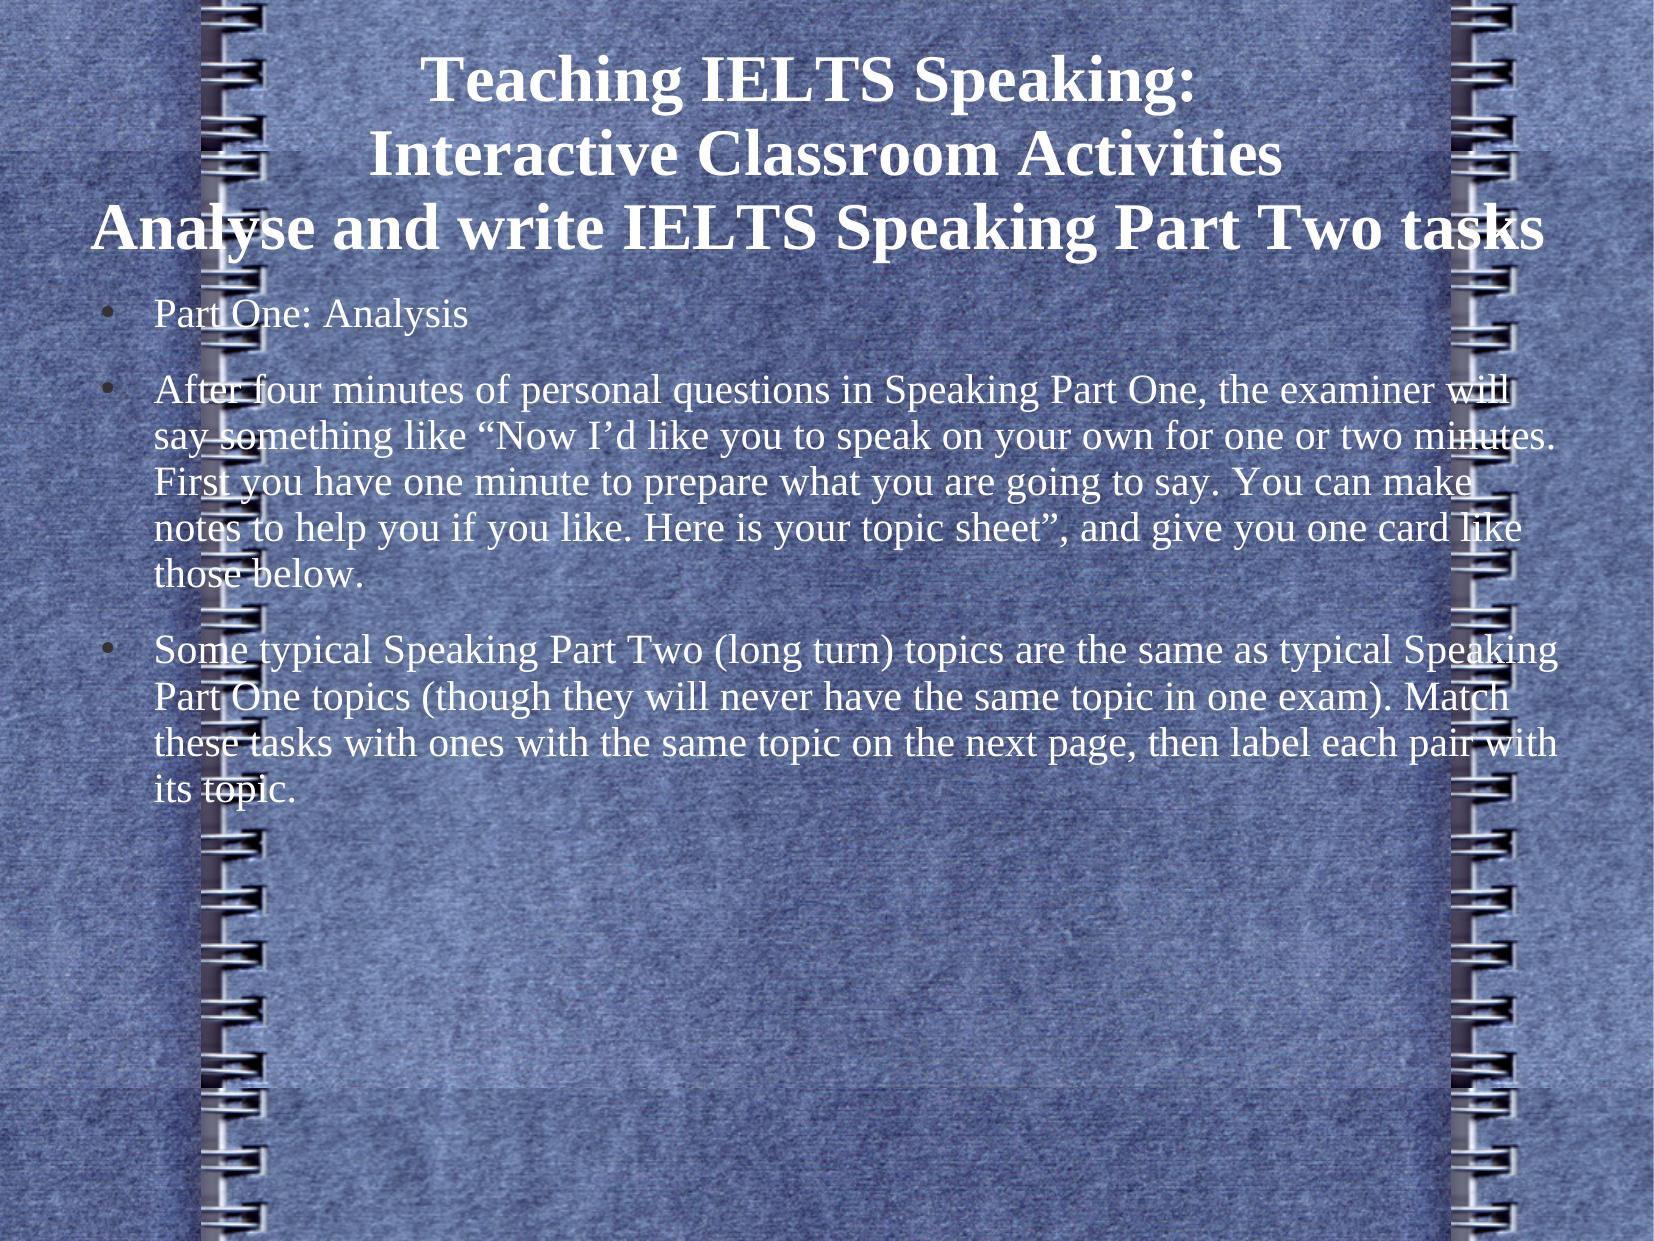

# Teaching IELTS Speaking: Interactive Classroom Activities Analyse and write IELTS Speaking Part Two tasks
Part One: Analysis
After four minutes of personal questions in Speaking Part One, the examiner will say something like “Now I’d like you to speak on your own for one or two minutes. First you have one minute to prepare what you are going to say. You can make notes to help you if you like. Here is your topic sheet”, and give you one card like those below.
Some typical Speaking Part Two (long turn) topics are the same as typical Speaking Part One topics (though they will never have the same topic in one exam). Match these tasks with ones with the same topic on the next page, then label each pair with its topic.